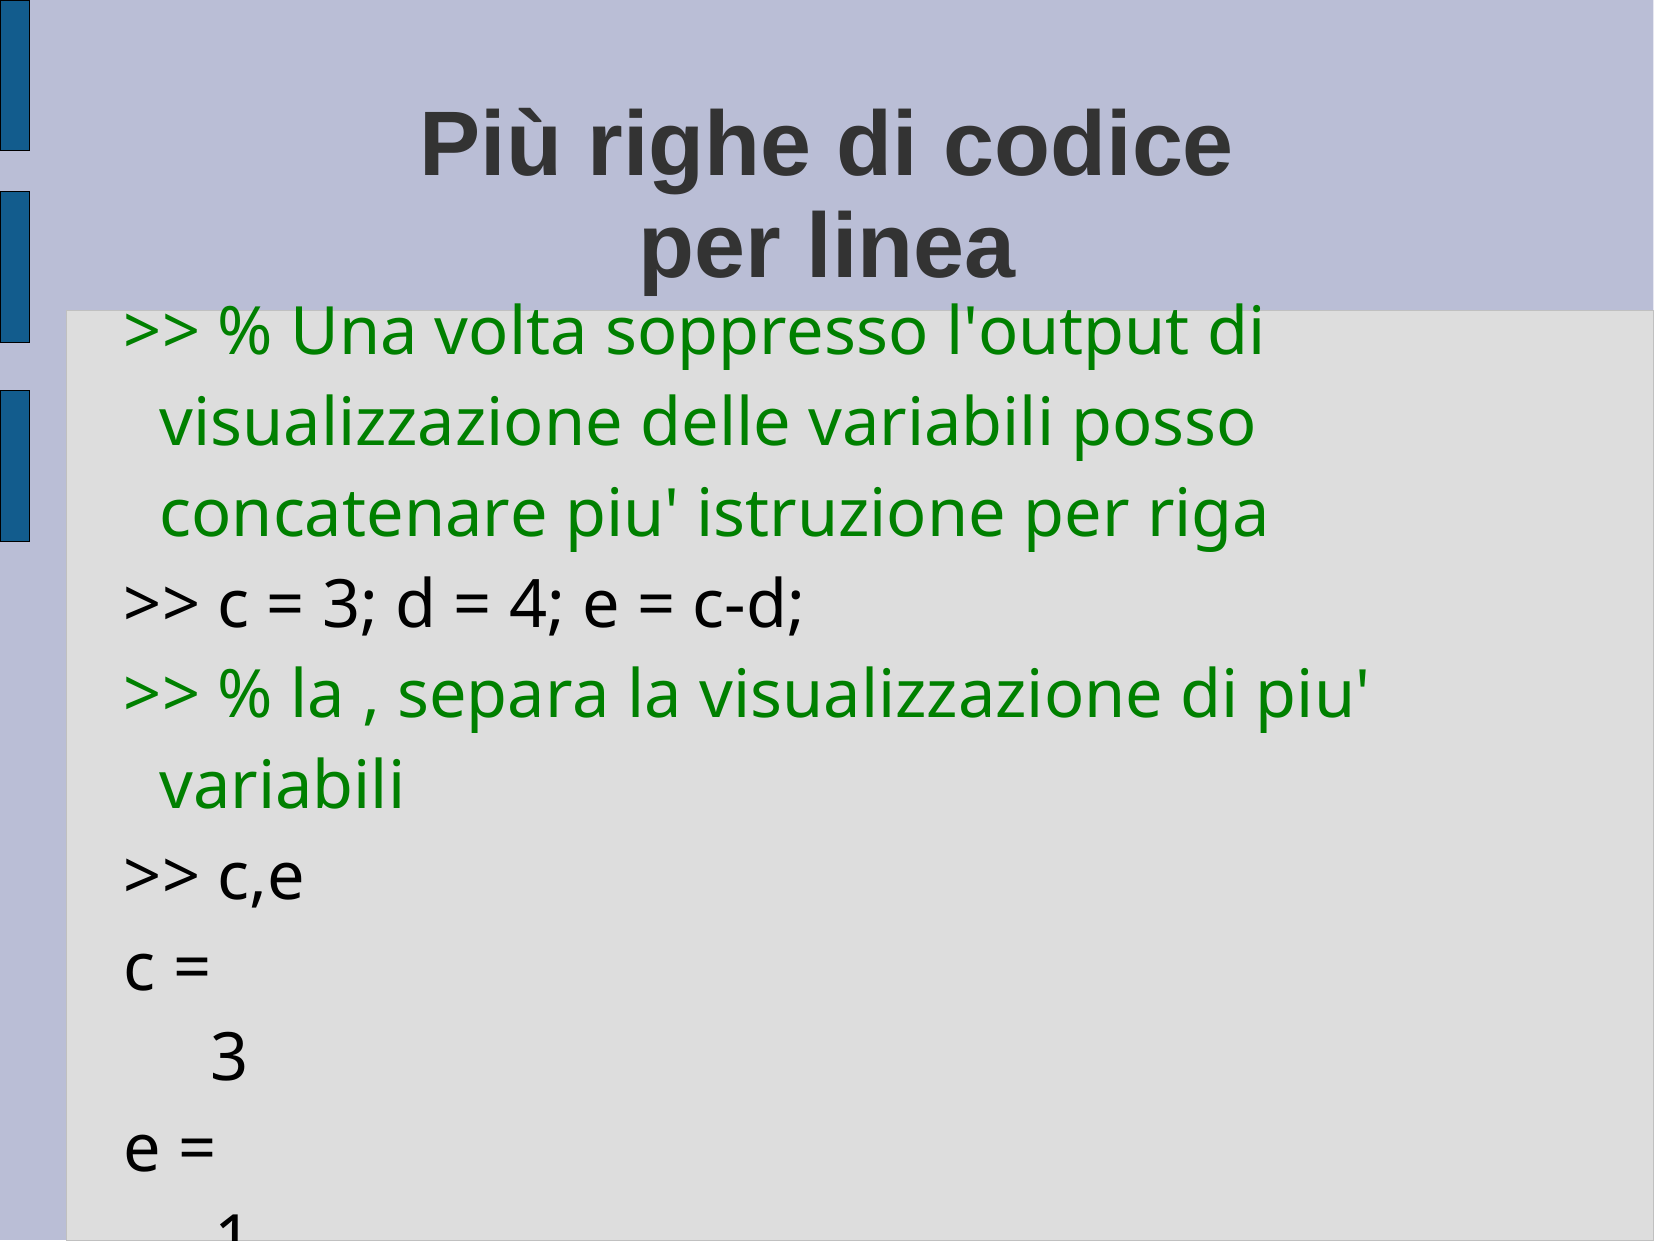

# Più righe di codice per linea
>> % Una volta soppresso l'output di visualizzazione delle variabili posso concatenare piu' istruzione per riga
>> c = 3; d = 4; e = c-d;
>> % la , separa la visualizzazione di piu' variabili
>> c,e
c =
 3
e =
 -1